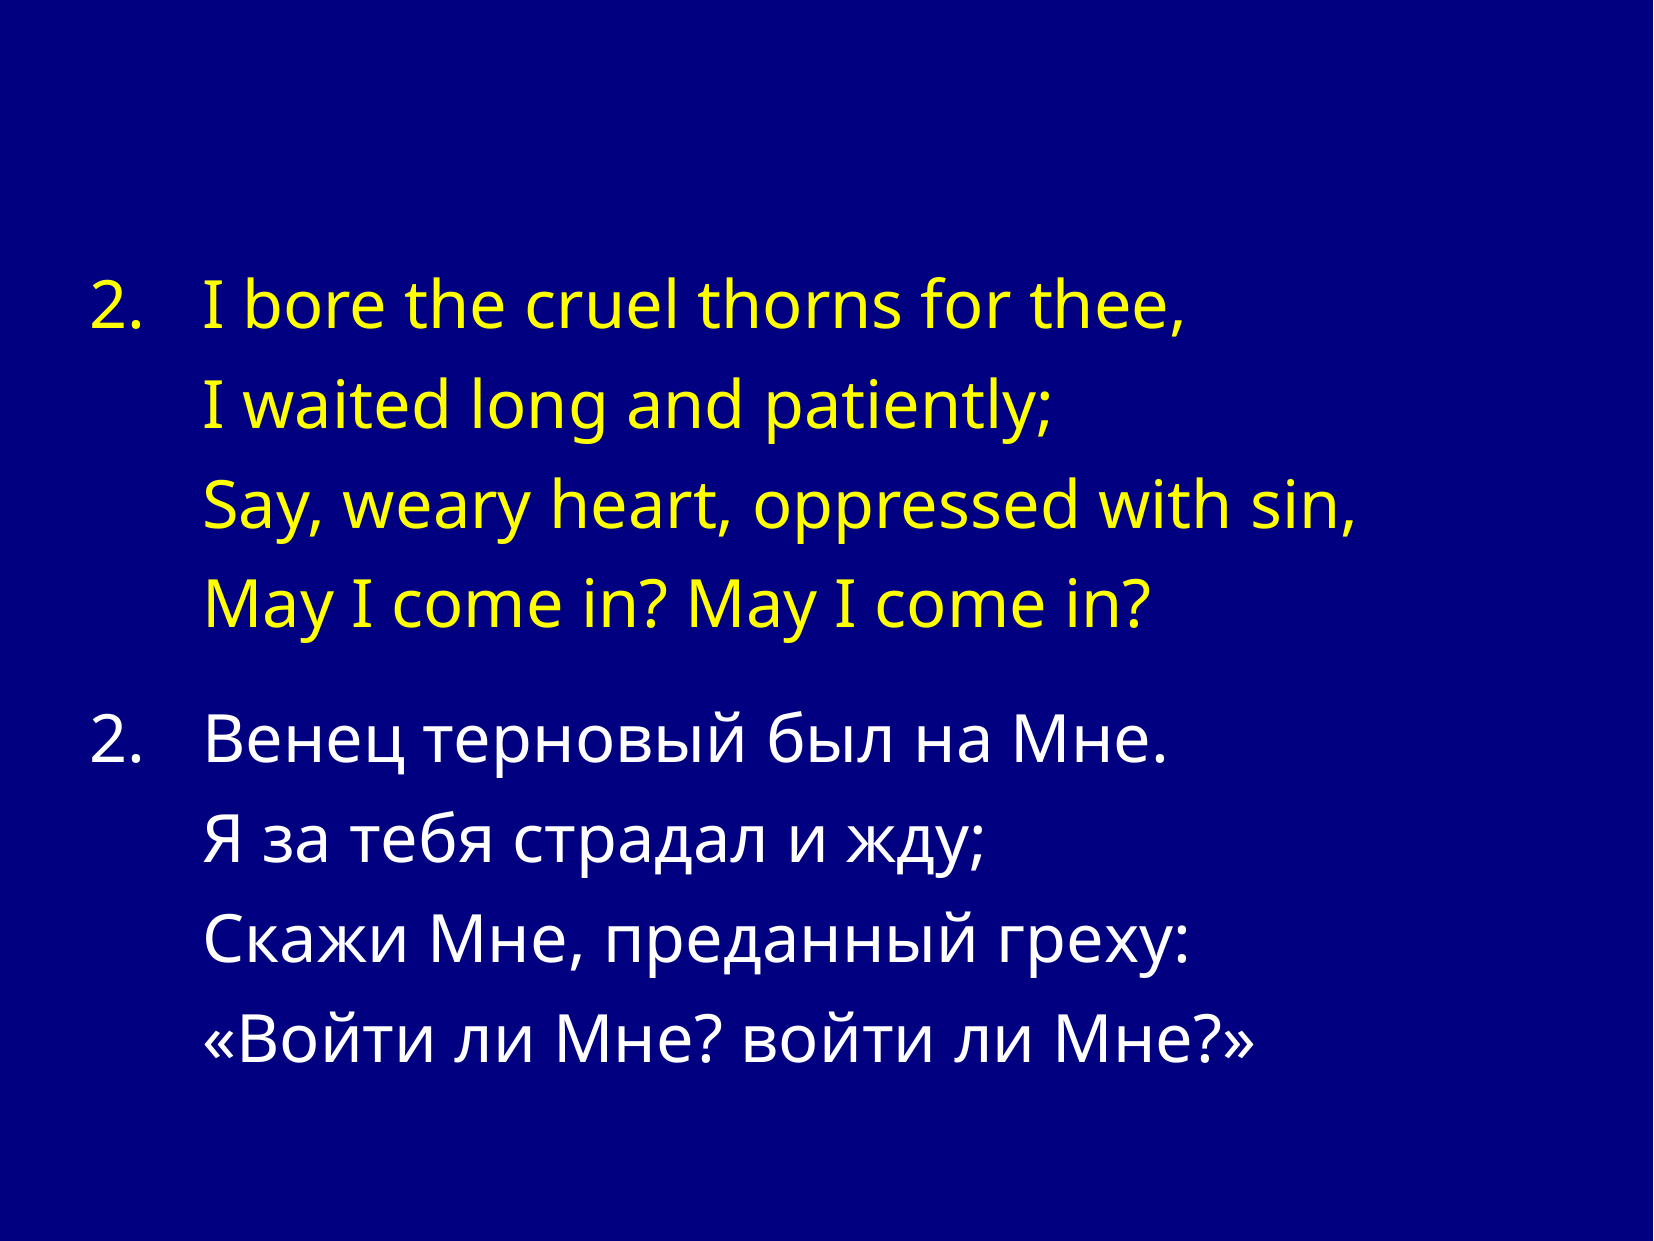

2.	I bore the cruel thorns for thee,
	I waited long and patiently;
	Say, weary heart, oppressed with sin,
	May I come in? May I come in?
2.	Венец терновый был на Мне.
	Я за тебя страдал и жду;
	Скажи Мне, преданный греху:
	«Войти ли Мне? войти ли Мне?»